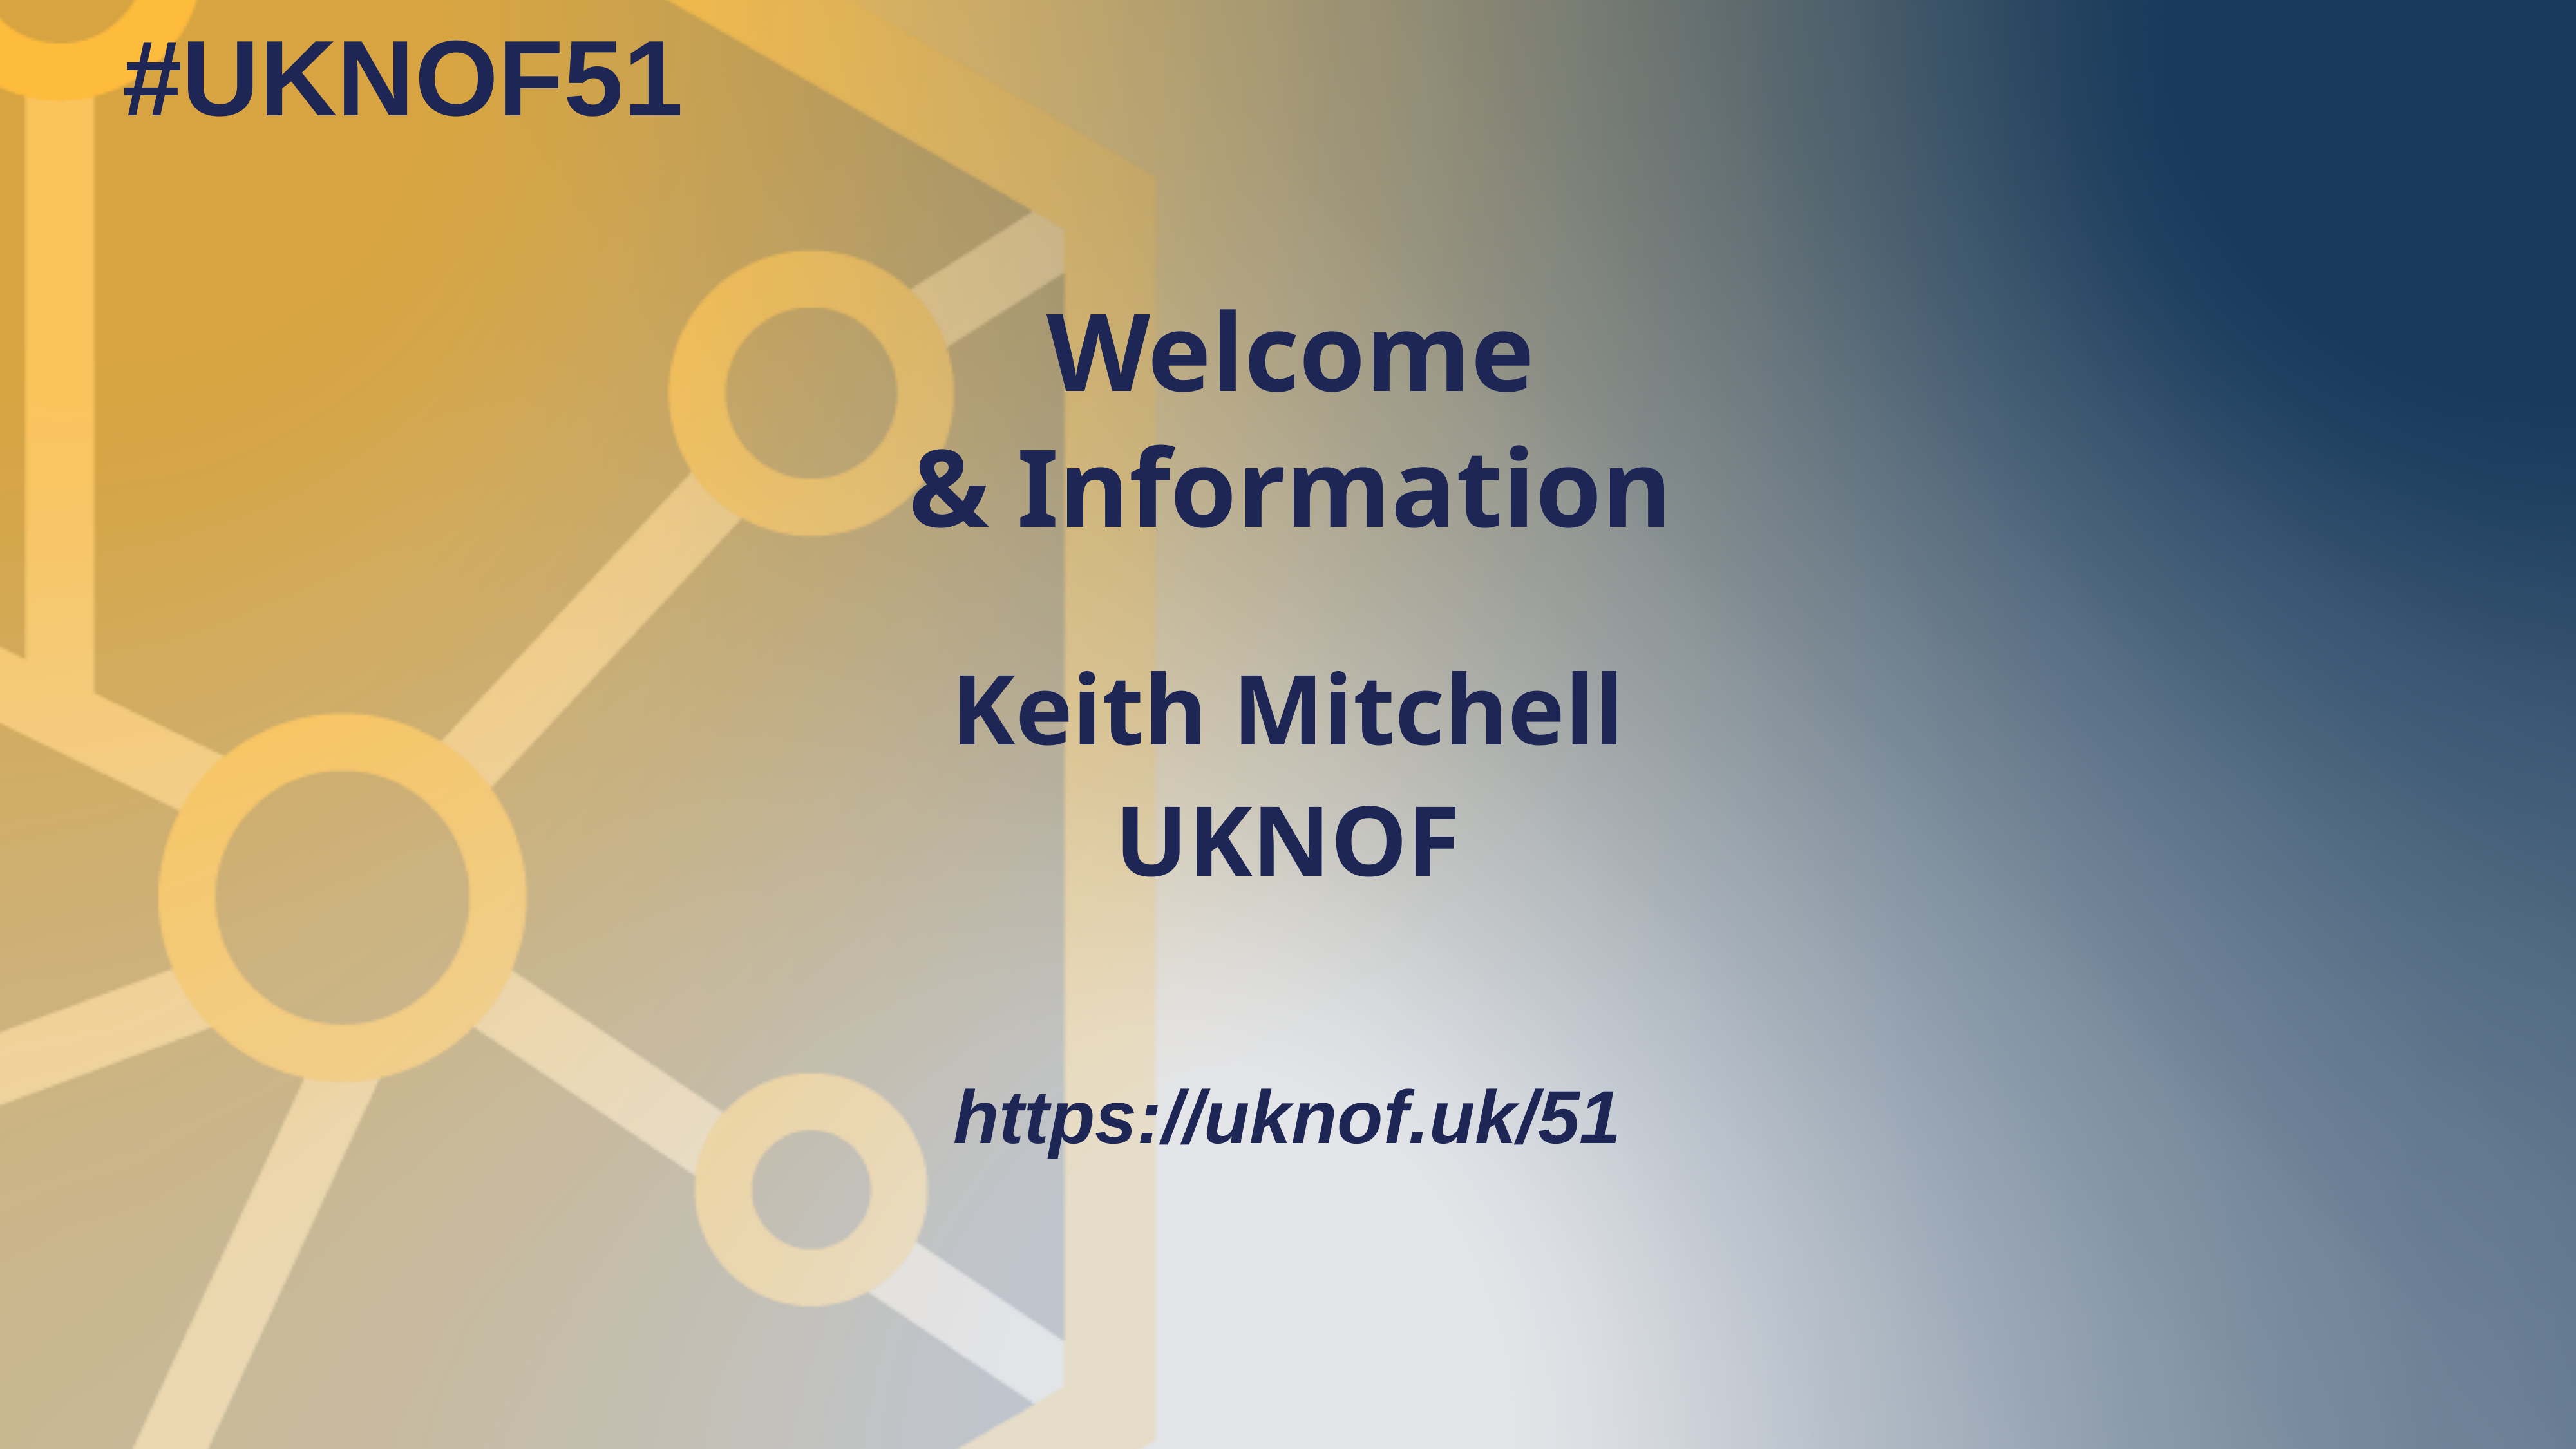

#UKNOF51
Welcome
& Information
Keith Mitchell
UKNOF
https://uknof.uk/51